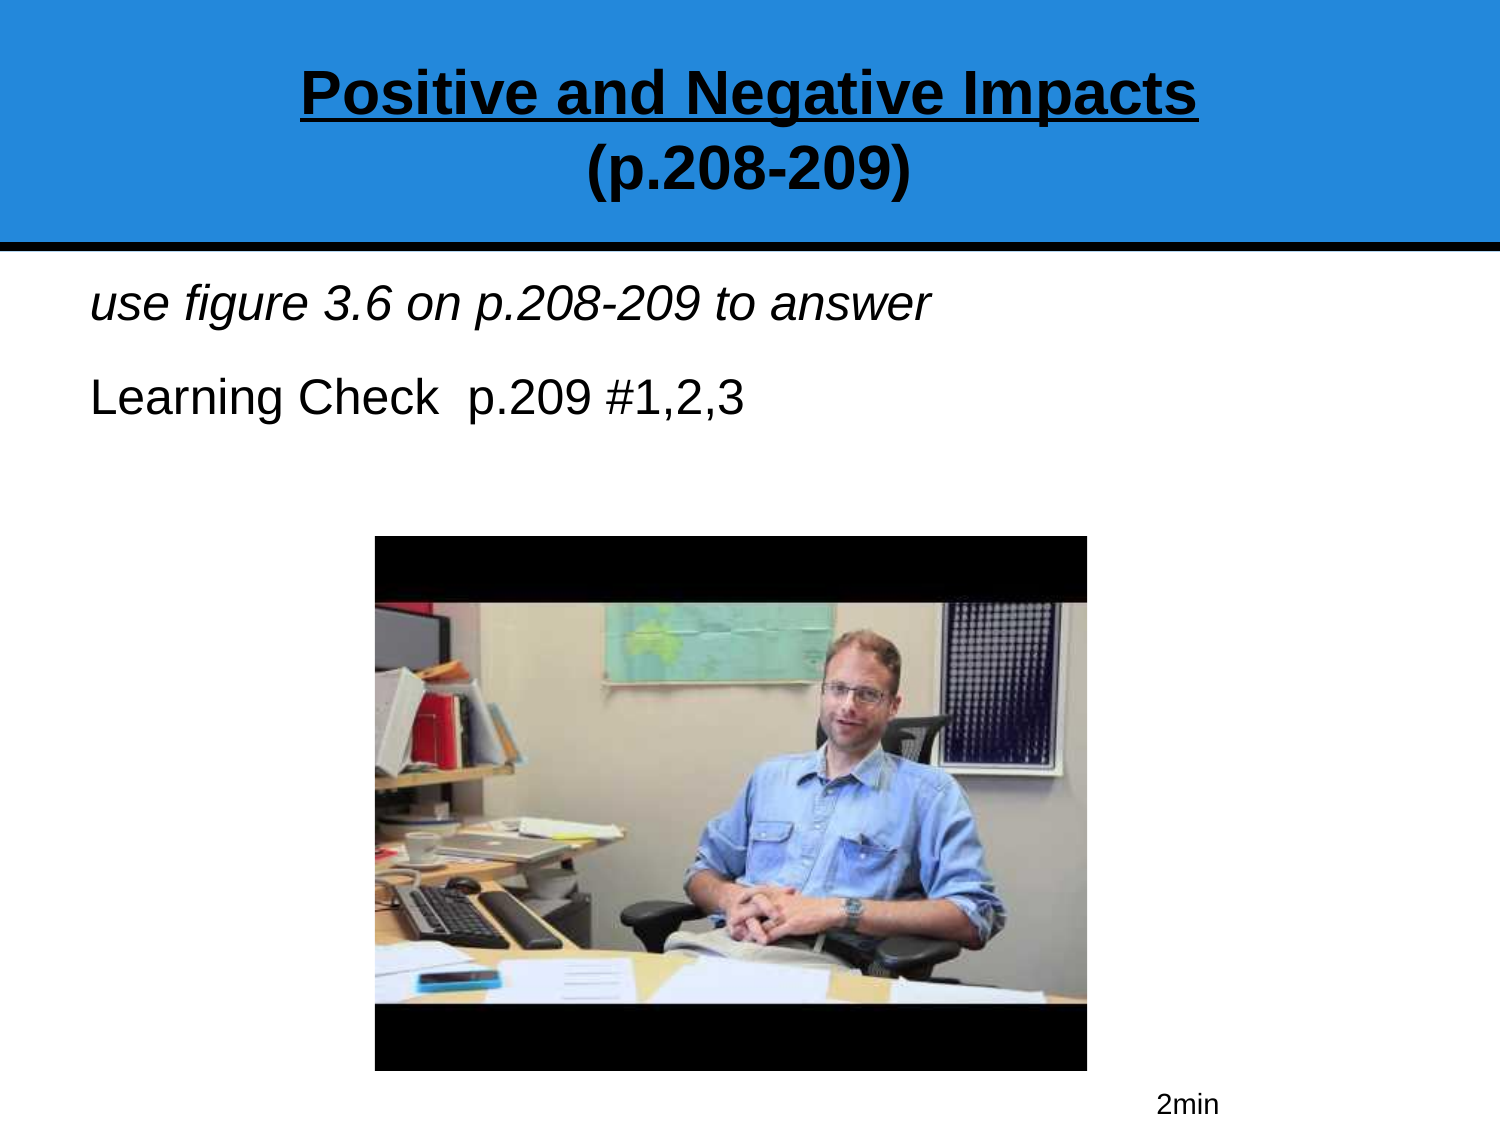

Positive and Negative Impacts
(p.208-209)
use figure 3.6 on p.208-209 to answer
Learning Check p.209 #1,2,3
2min